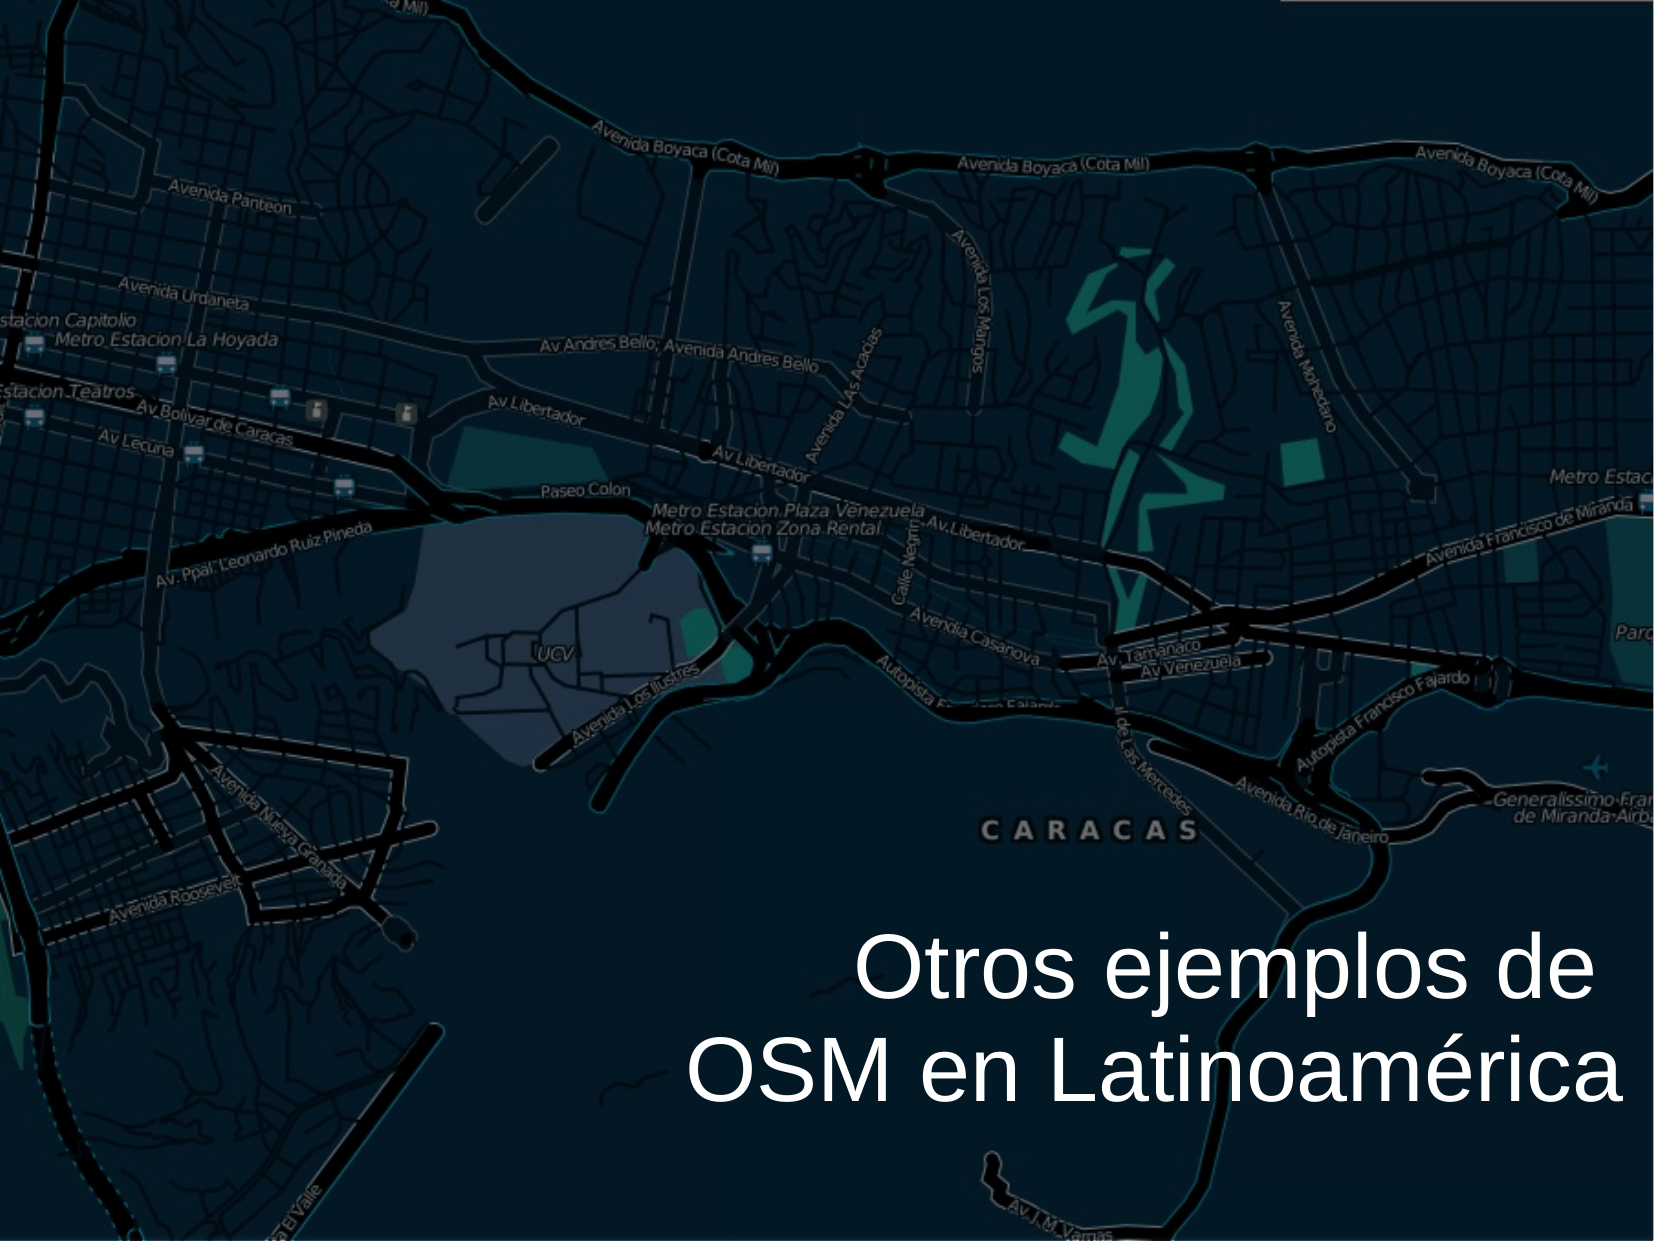

# Otros ejemplos de OSM en Latinoamérica